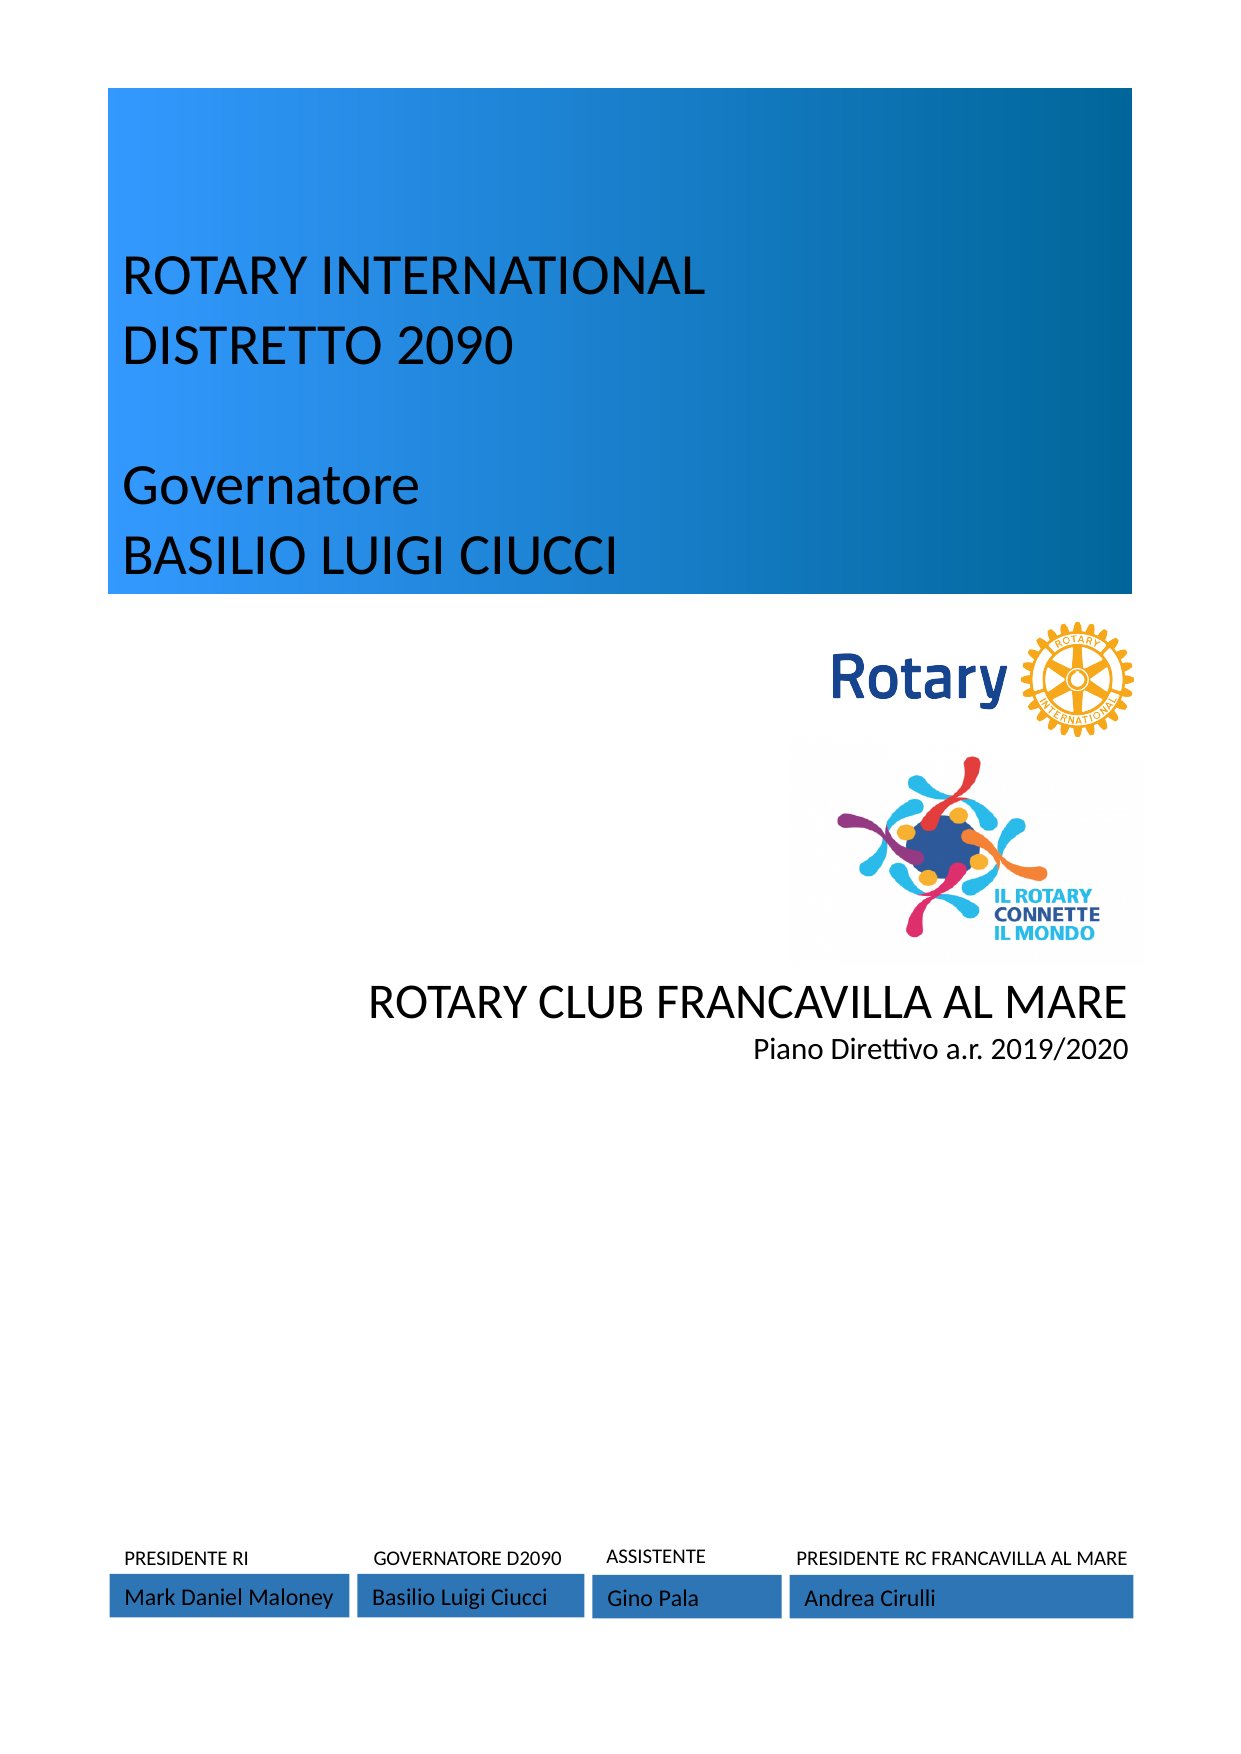

ROTARY INTERNATIONAL
DISTRETTO 2090
Governatore
BASILIO LUIGI CIUCCI
 ROTARY CLUB FRANCAVILLA AL MARE
Piano Direttivo a.r. 2019/2020
ASSISTENTE
PRESIDENTE RI 2019/2020
GOVERNATORE D2090
PRESIDENTE RC FRANCAVILLA AL MARE
Mark Daniel Maloney
Basilio Luigi Ciucci
Gino Pala
Andrea Cirulli